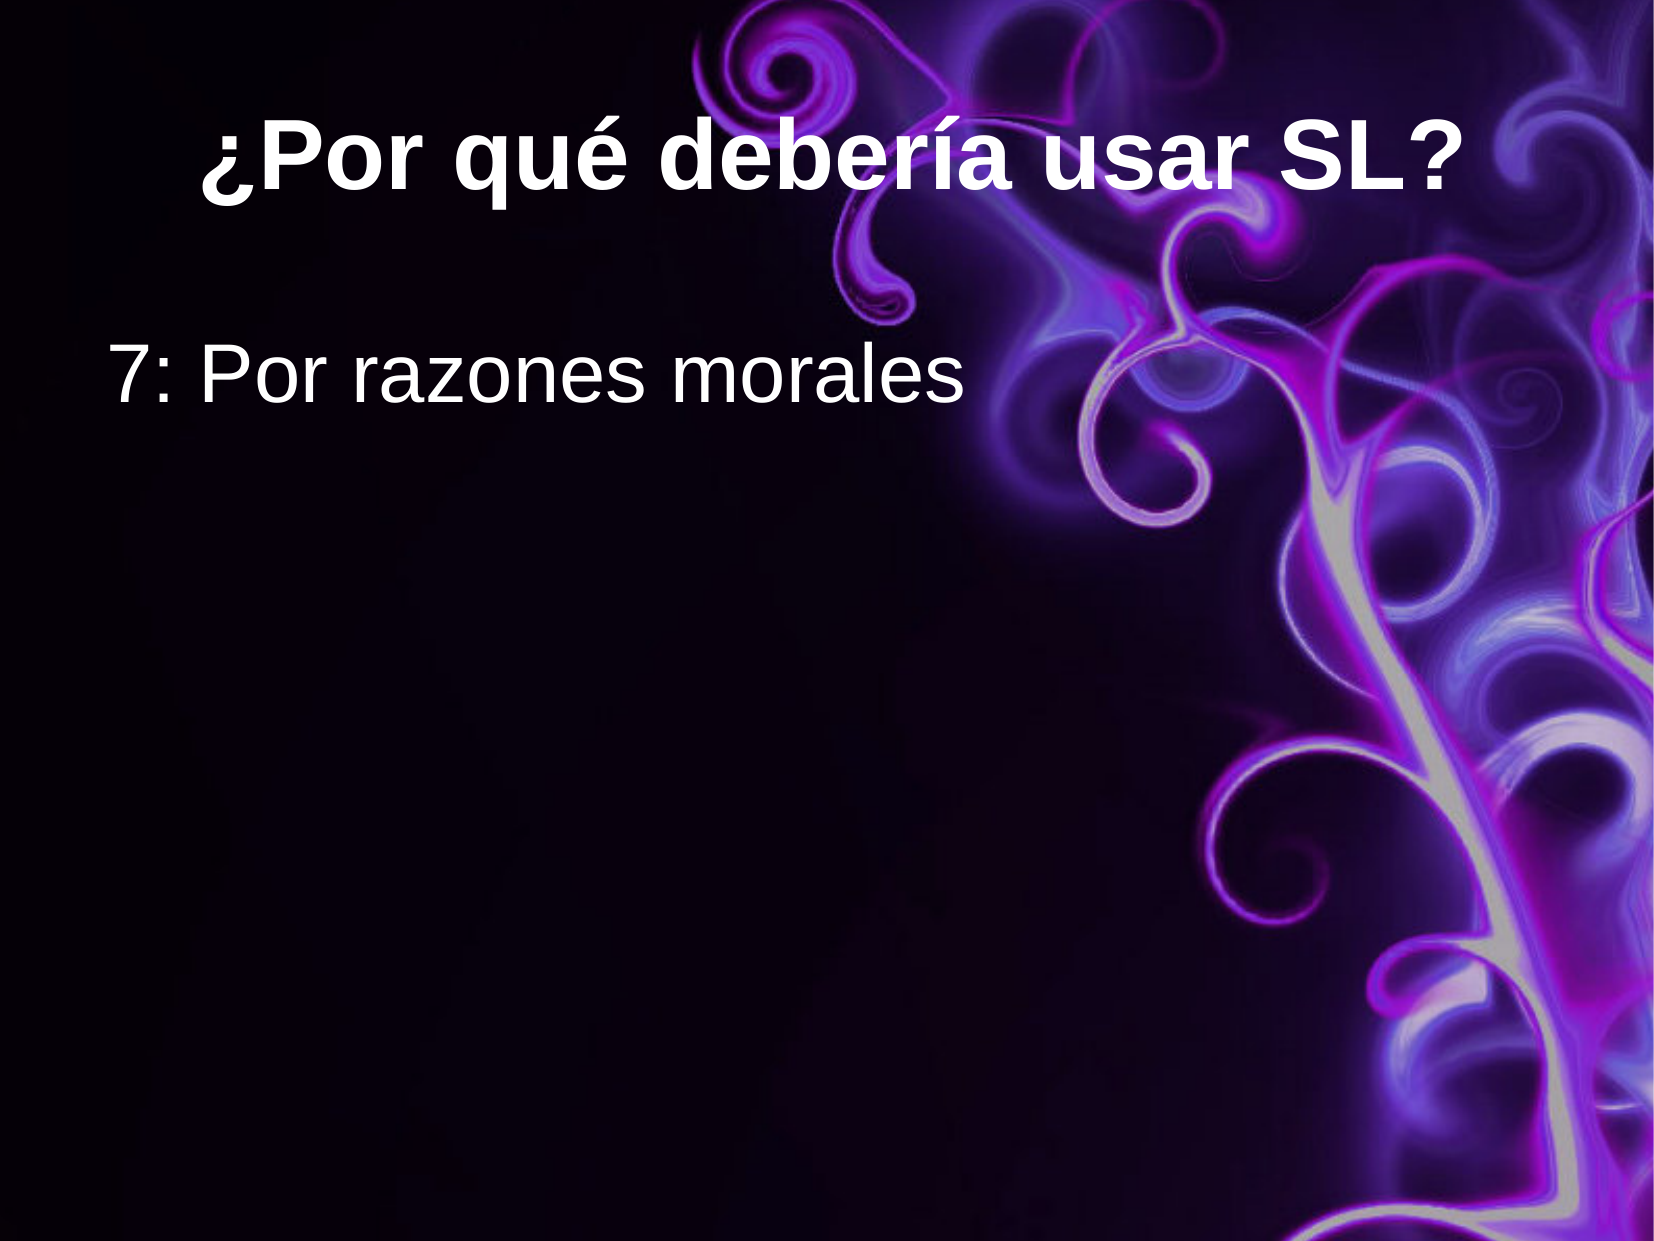

¿Por qué debería usar SL?
# 7: Por razones morales